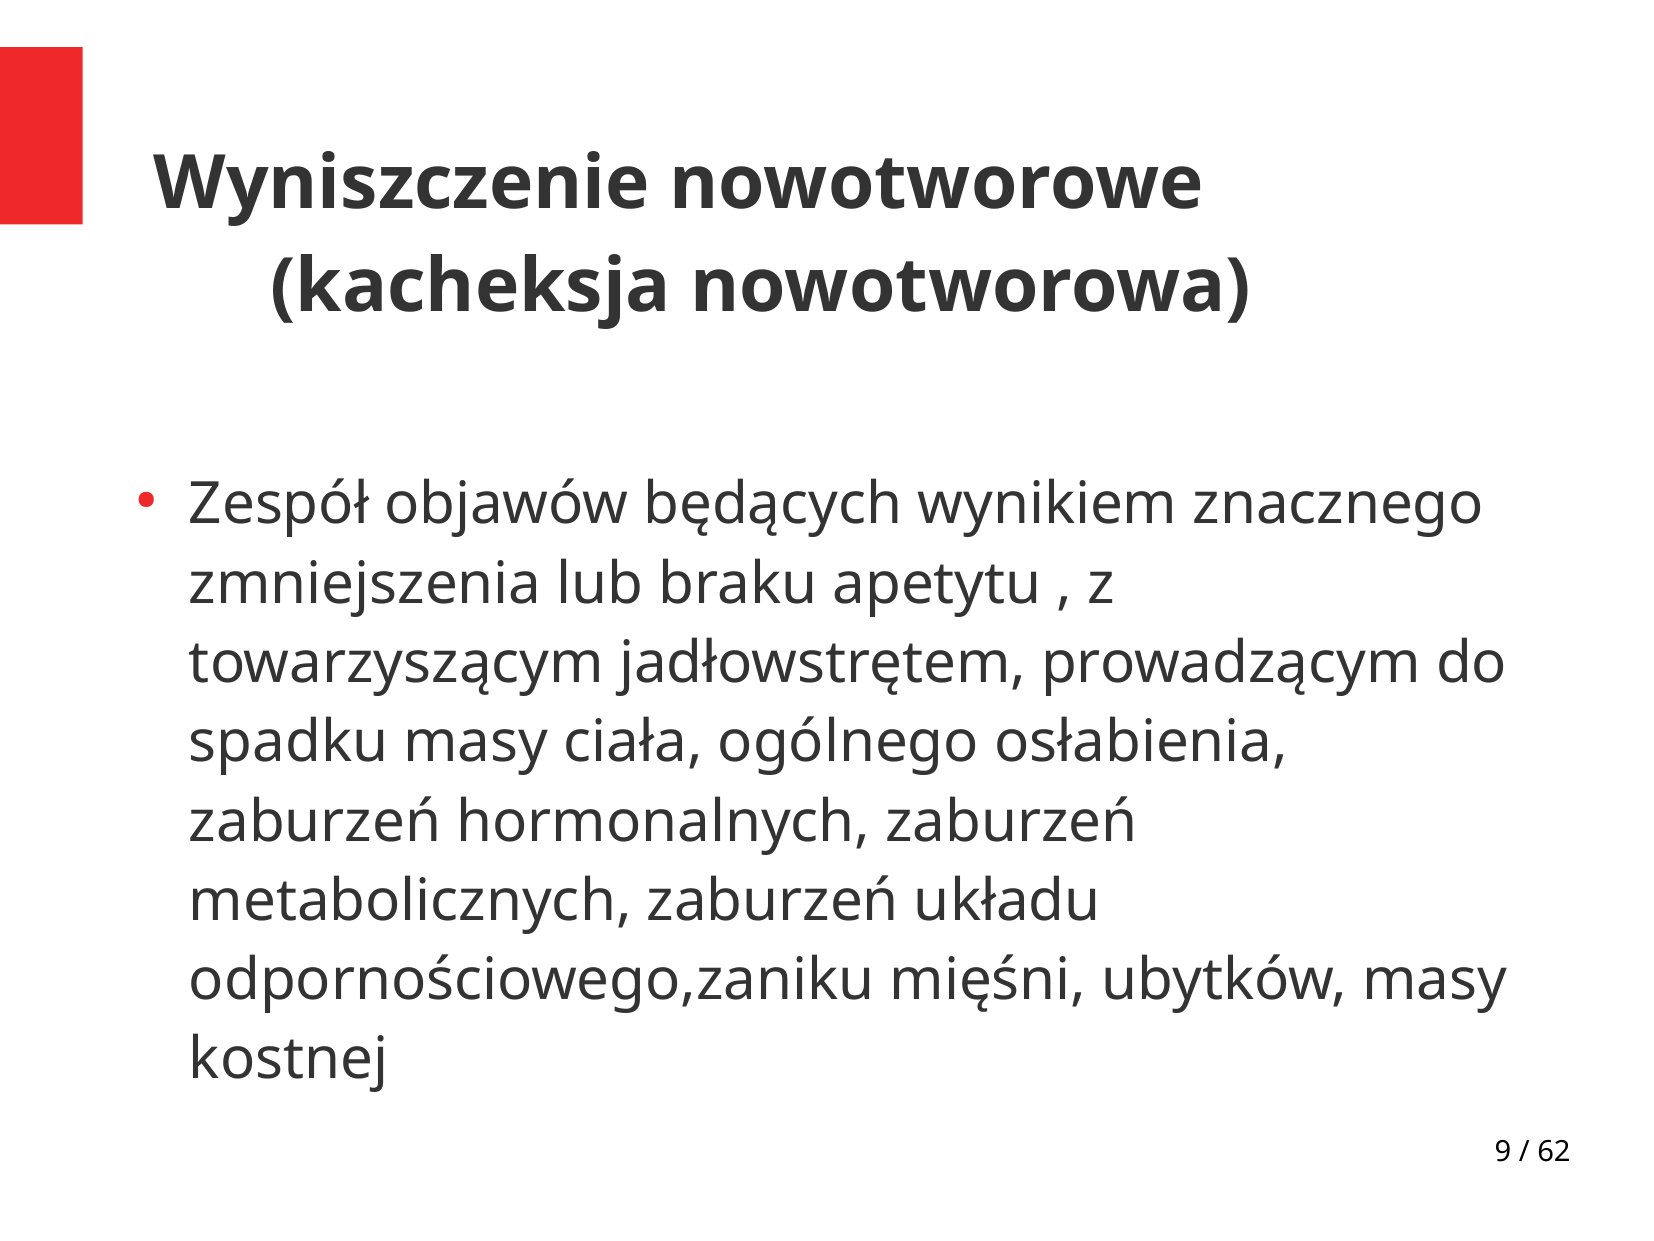

# Wyniszczenie nowotworowe (kacheksja nowotworowa)
Zespół objawów będących wynikiem znacznego zmniejszenia lub braku apetytu , z towarzyszącym jadłowstrętem, prowadzącym do spadku masy ciała, ogólnego osłabienia, zaburzeń hormonalnych, zaburzeń metabolicznych, zaburzeń układu odpornościowego,zaniku mięśni, ubytków, masy kostnej
9